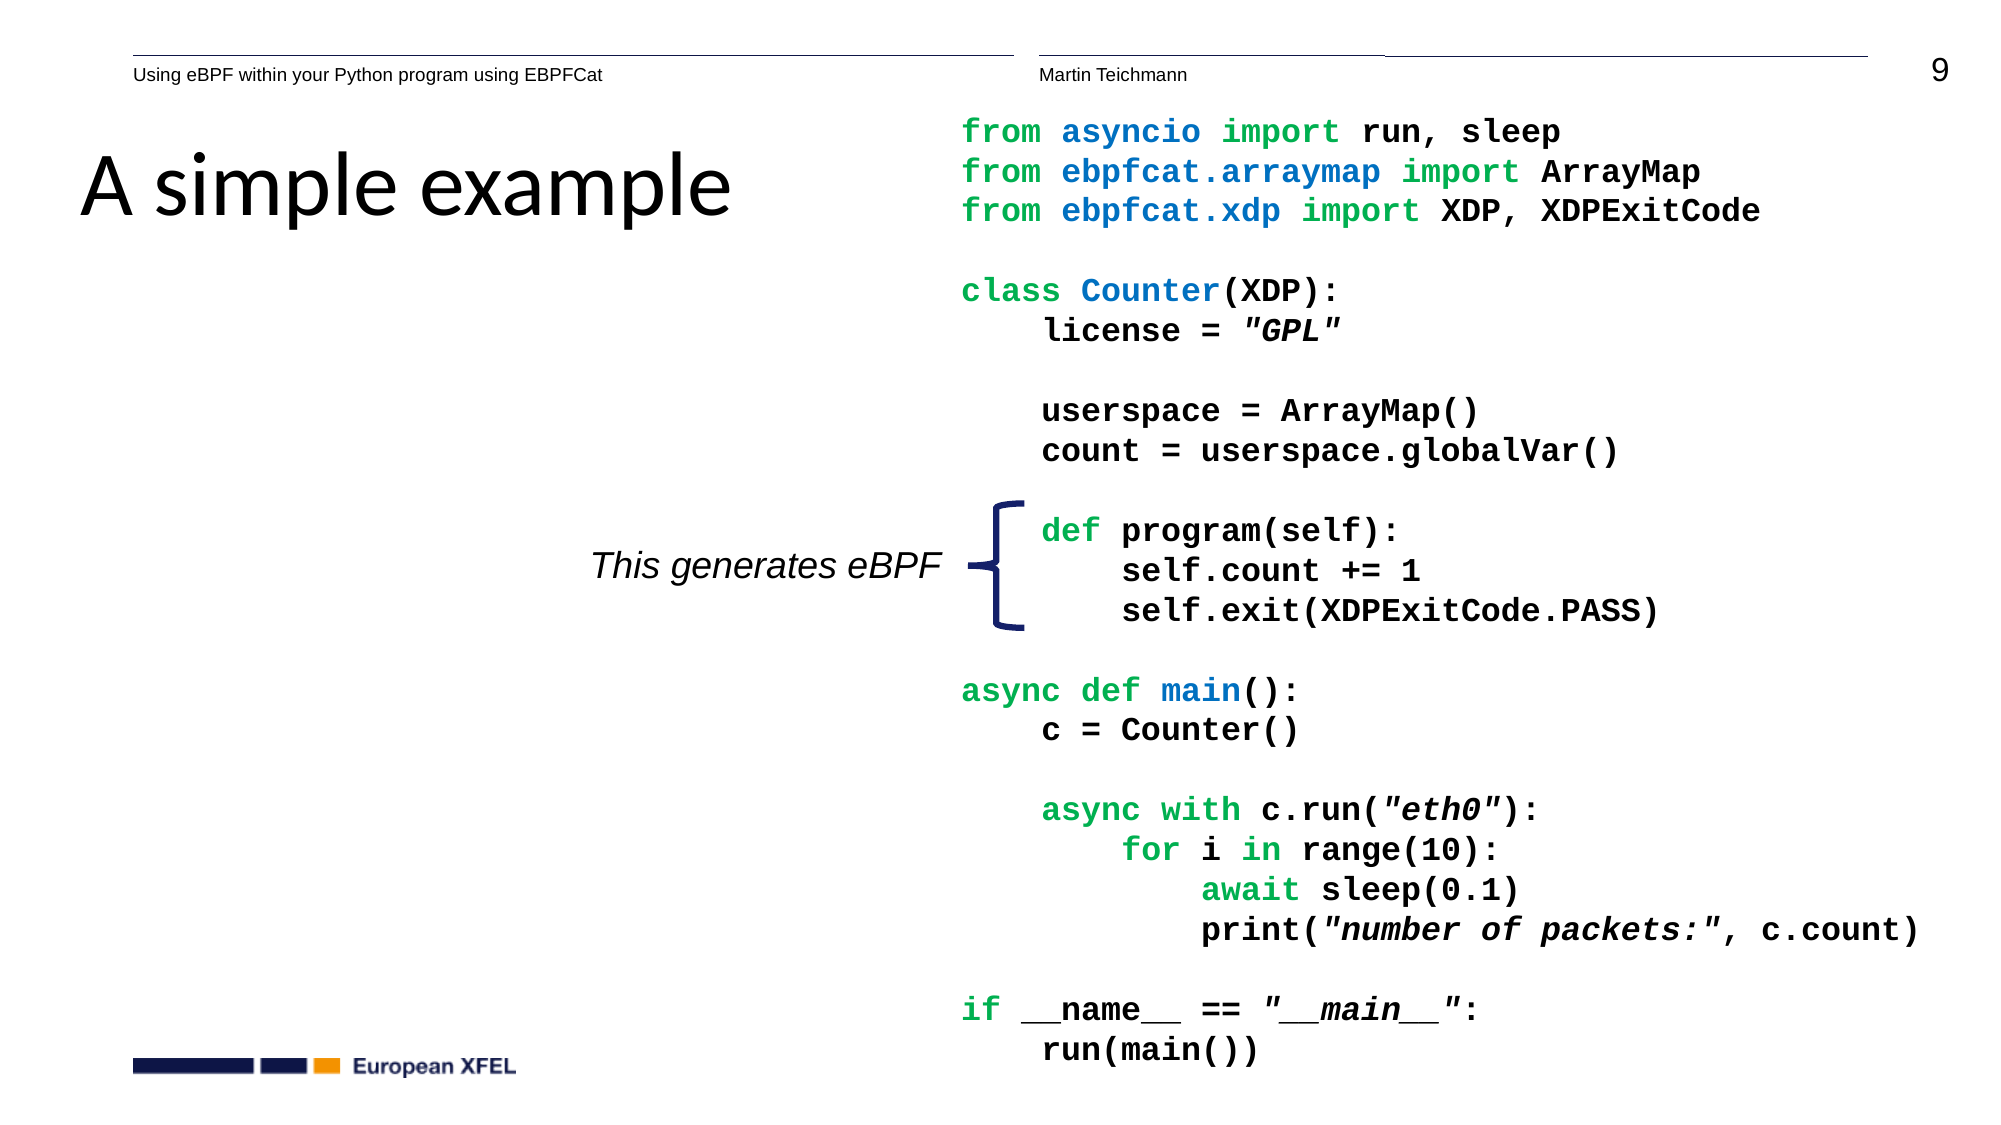

from asyncio import run, sleep
from ebpfcat.arraymap import ArrayMap
from ebpfcat.xdp import XDP, XDPExitCode
class Counter(XDP):
 license = "GPL"
 userspace = ArrayMap()
 count = userspace.globalVar()
 def program(self):
 self.count += 1
 self.exit(XDPExitCode.PASS)
async def main():
 c = Counter()
 async with c.run("eth0"):
 for i in range(10):
 await sleep(0.1)
 print("number of packets:", c.count)
if __name__ == "__main__":
 run(main())
# A simple example
This generates eBPF